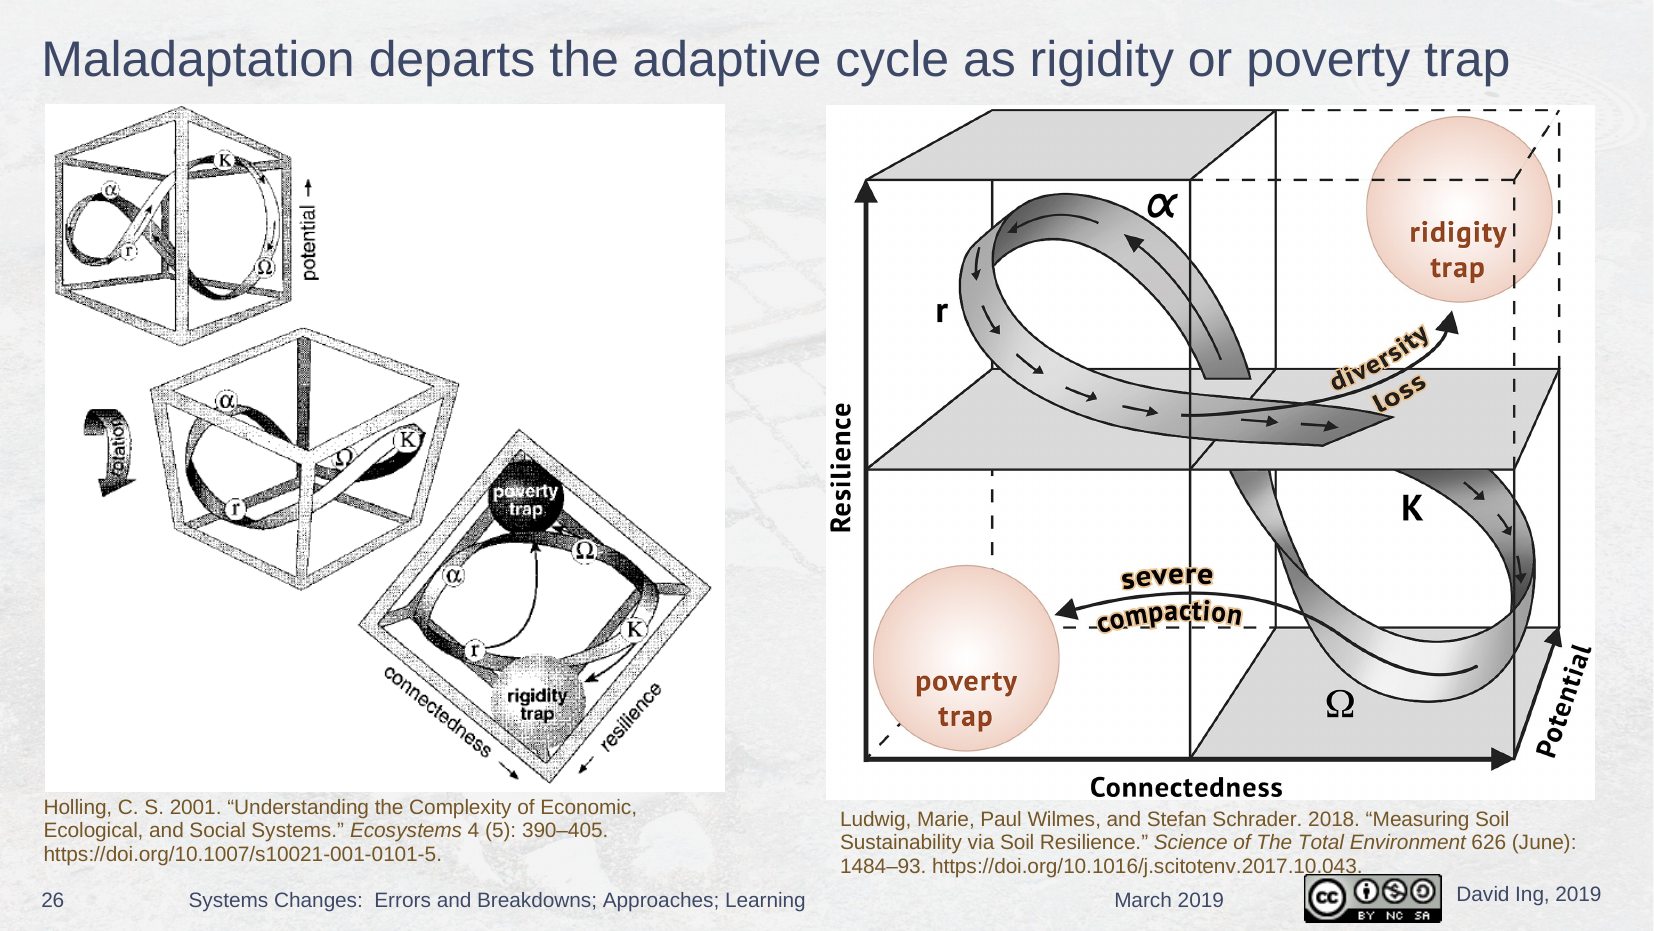

# Maladaptation departs the adaptive cycle as rigidity or poverty trap
Holling, C. S. 2001. “Understanding the Complexity of Economic, Ecological, and Social Systems.” Ecosystems 4 (5): 390–405. https://doi.org/10.1007/s10021-001-0101-5.
Ludwig, Marie, Paul Wilmes, and Stefan Schrader. 2018. “Measuring Soil Sustainability via Soil Resilience.” Science of The Total Environment 626 (June): 1484–93. https://doi.org/10.1016/j.scitotenv.2017.10.043.
Systems Changes: Errors and Breakdowns; Approaches; Learning
March 2019